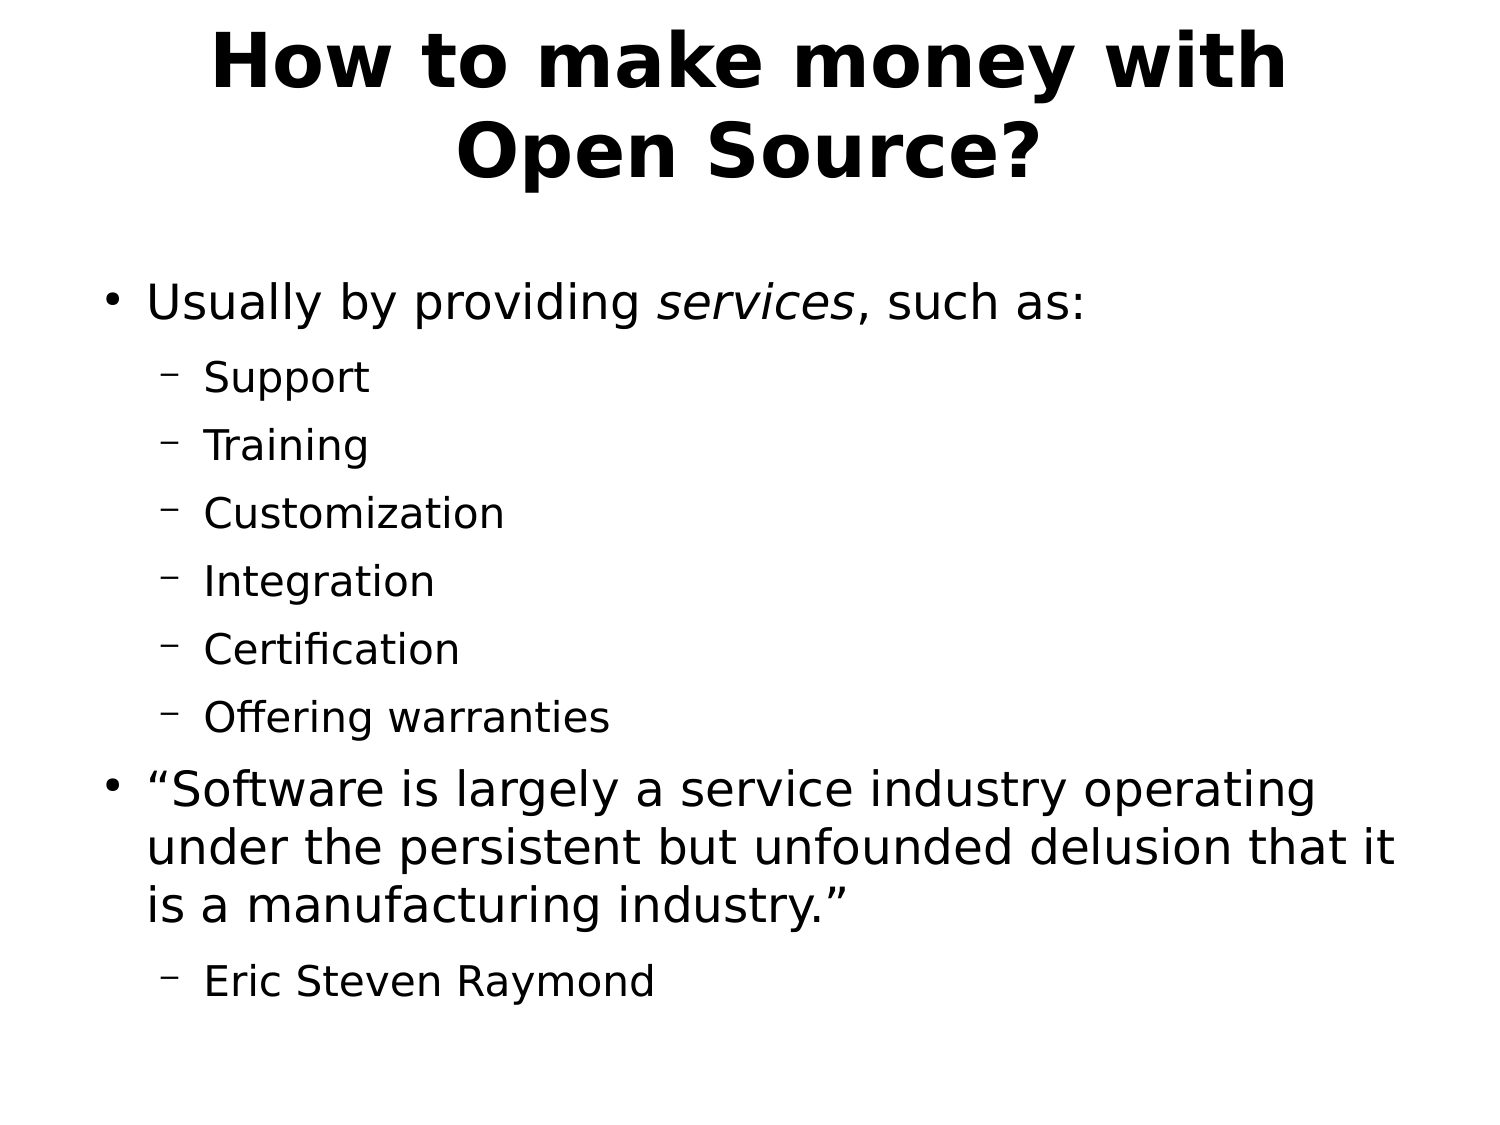

# How to make money with Open Source?
Usually by providing services, such as:
Support
Training
Customization
Integration
Certification
Offering warranties
“Software is largely a service industry operating under the persistent but unfounded delusion that it is a manufacturing industry.”
Eric Steven Raymond